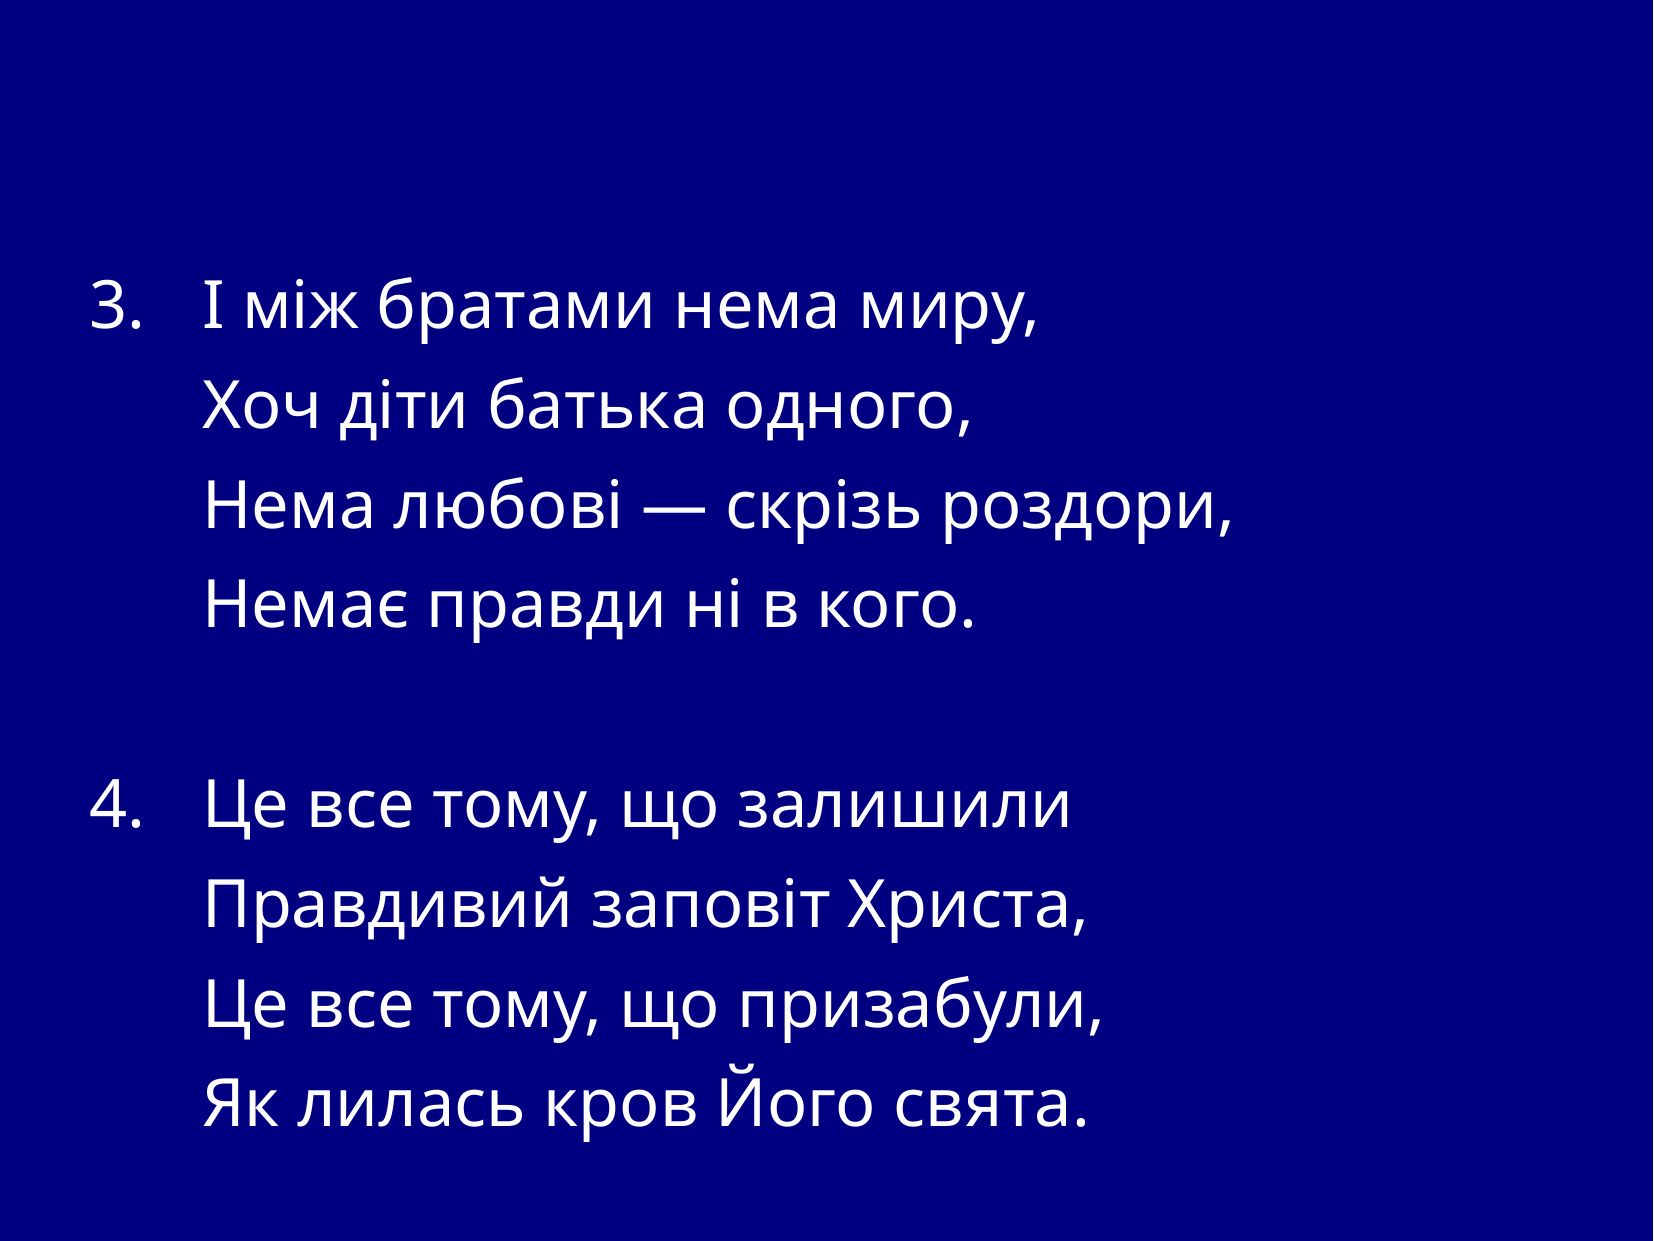

3.	І між братами нема миру,
	Хоч діти батька одного,
	Нема любові ― скрізь роздори,
	Немає правди ні в кого.
4.	Це все тому, що залишили
	Правдивий заповіт Христа,
	Це все тому, що призабули,
	Як лилась кров Його свята.